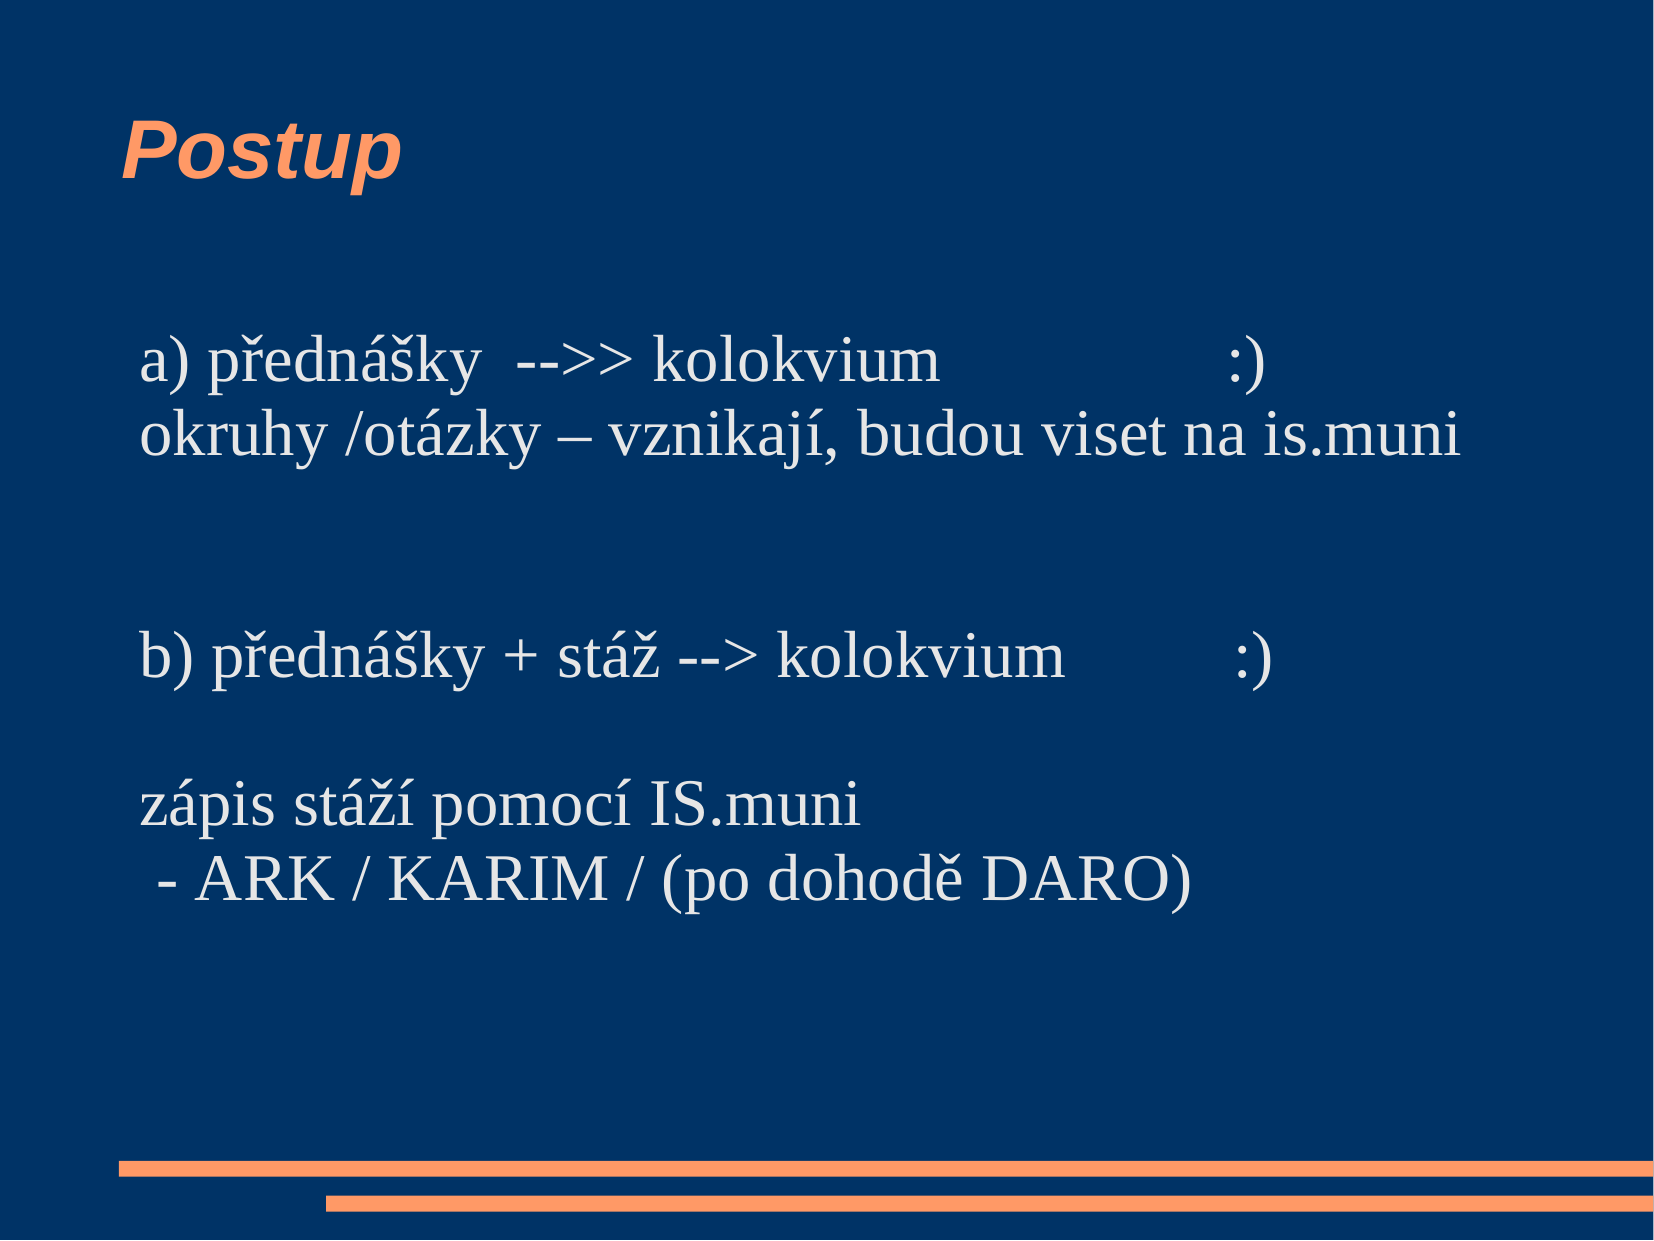

# Postup
a) přednášky -->> kolokvium :)
okruhy /otázky – vznikají, budou viset na is.muni
b) přednášky + stáž --> kolokvium :)
zápis stáží pomocí IS.muni
 - ARK / KARIM / (po dohodě DARO)